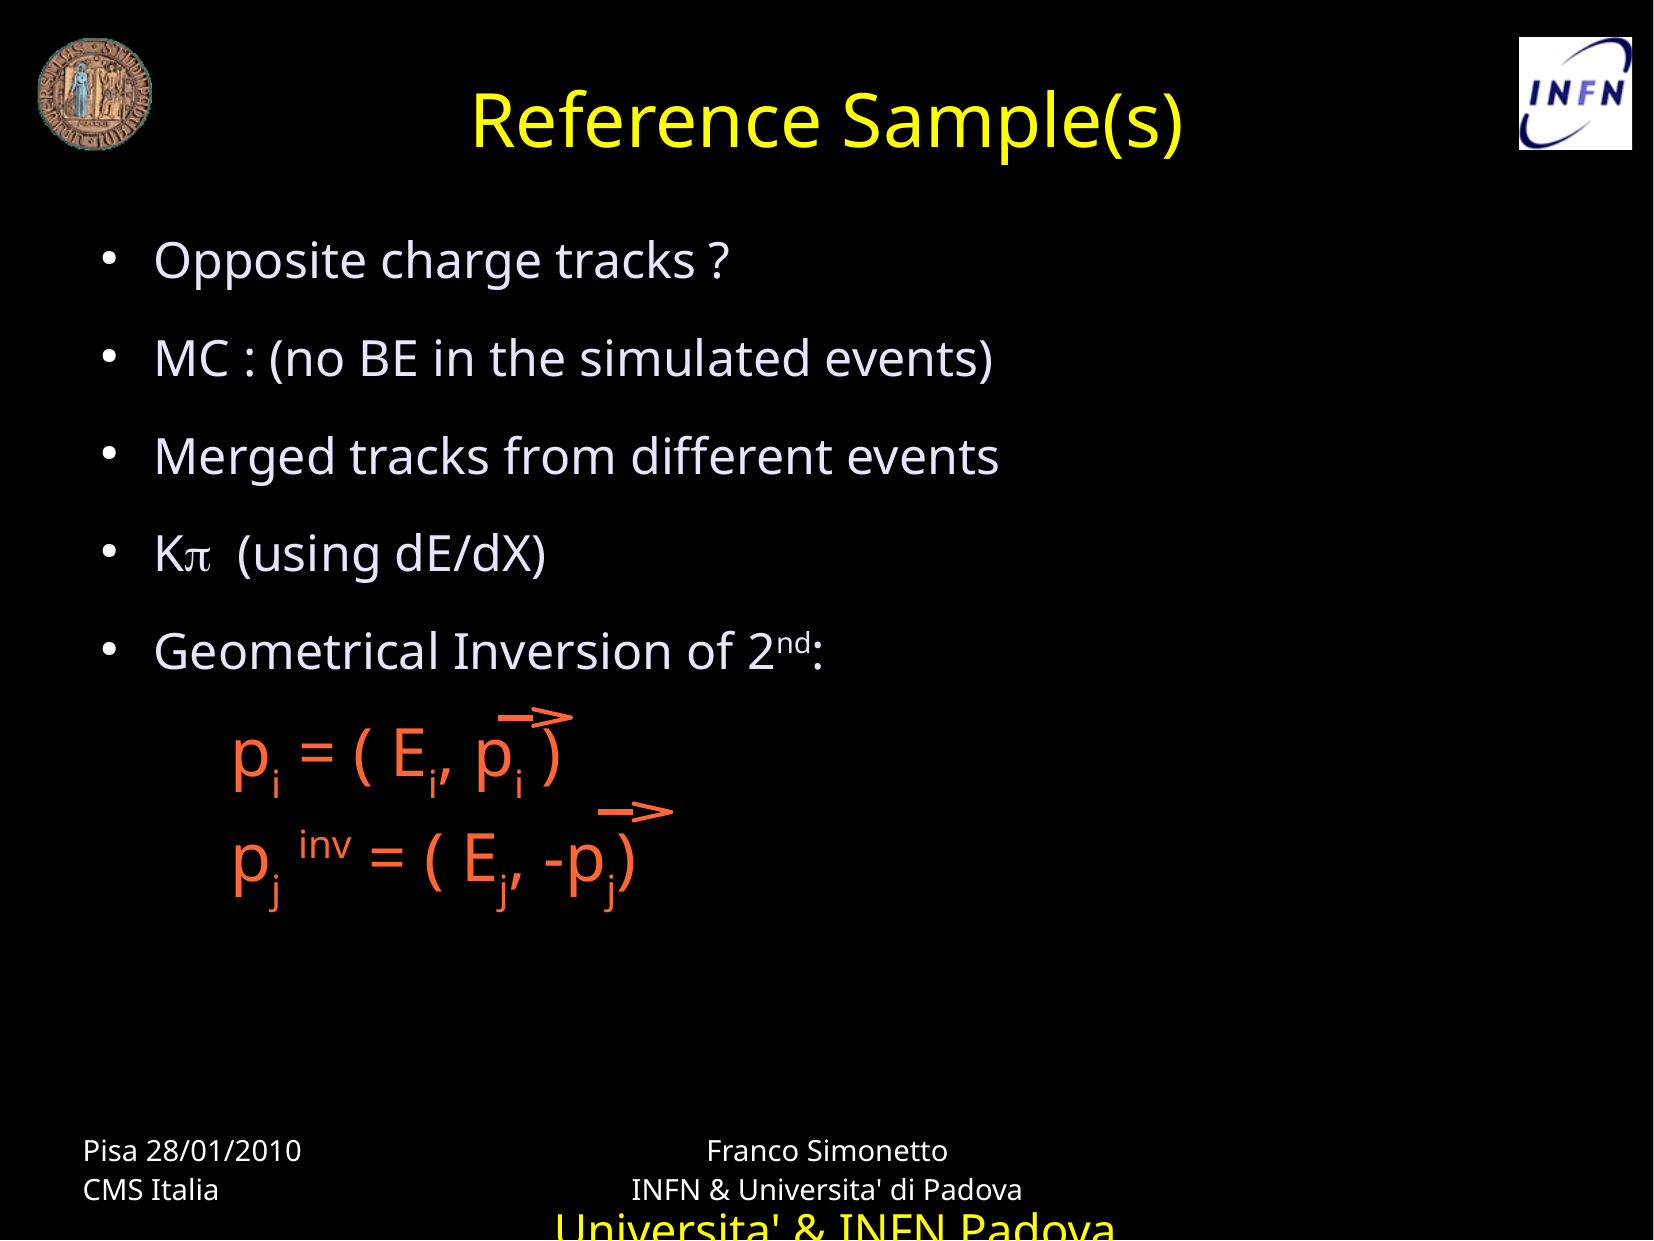

# Reference Sample(s)
Opposite charge tracks ?
MC : (no BE in the simulated events)
Merged tracks from different events
Kp (using dE/dX)
Geometrical Inversion of 2nd:
pi = ( Ei, pi )
pj inv = ( Ej, -pj)